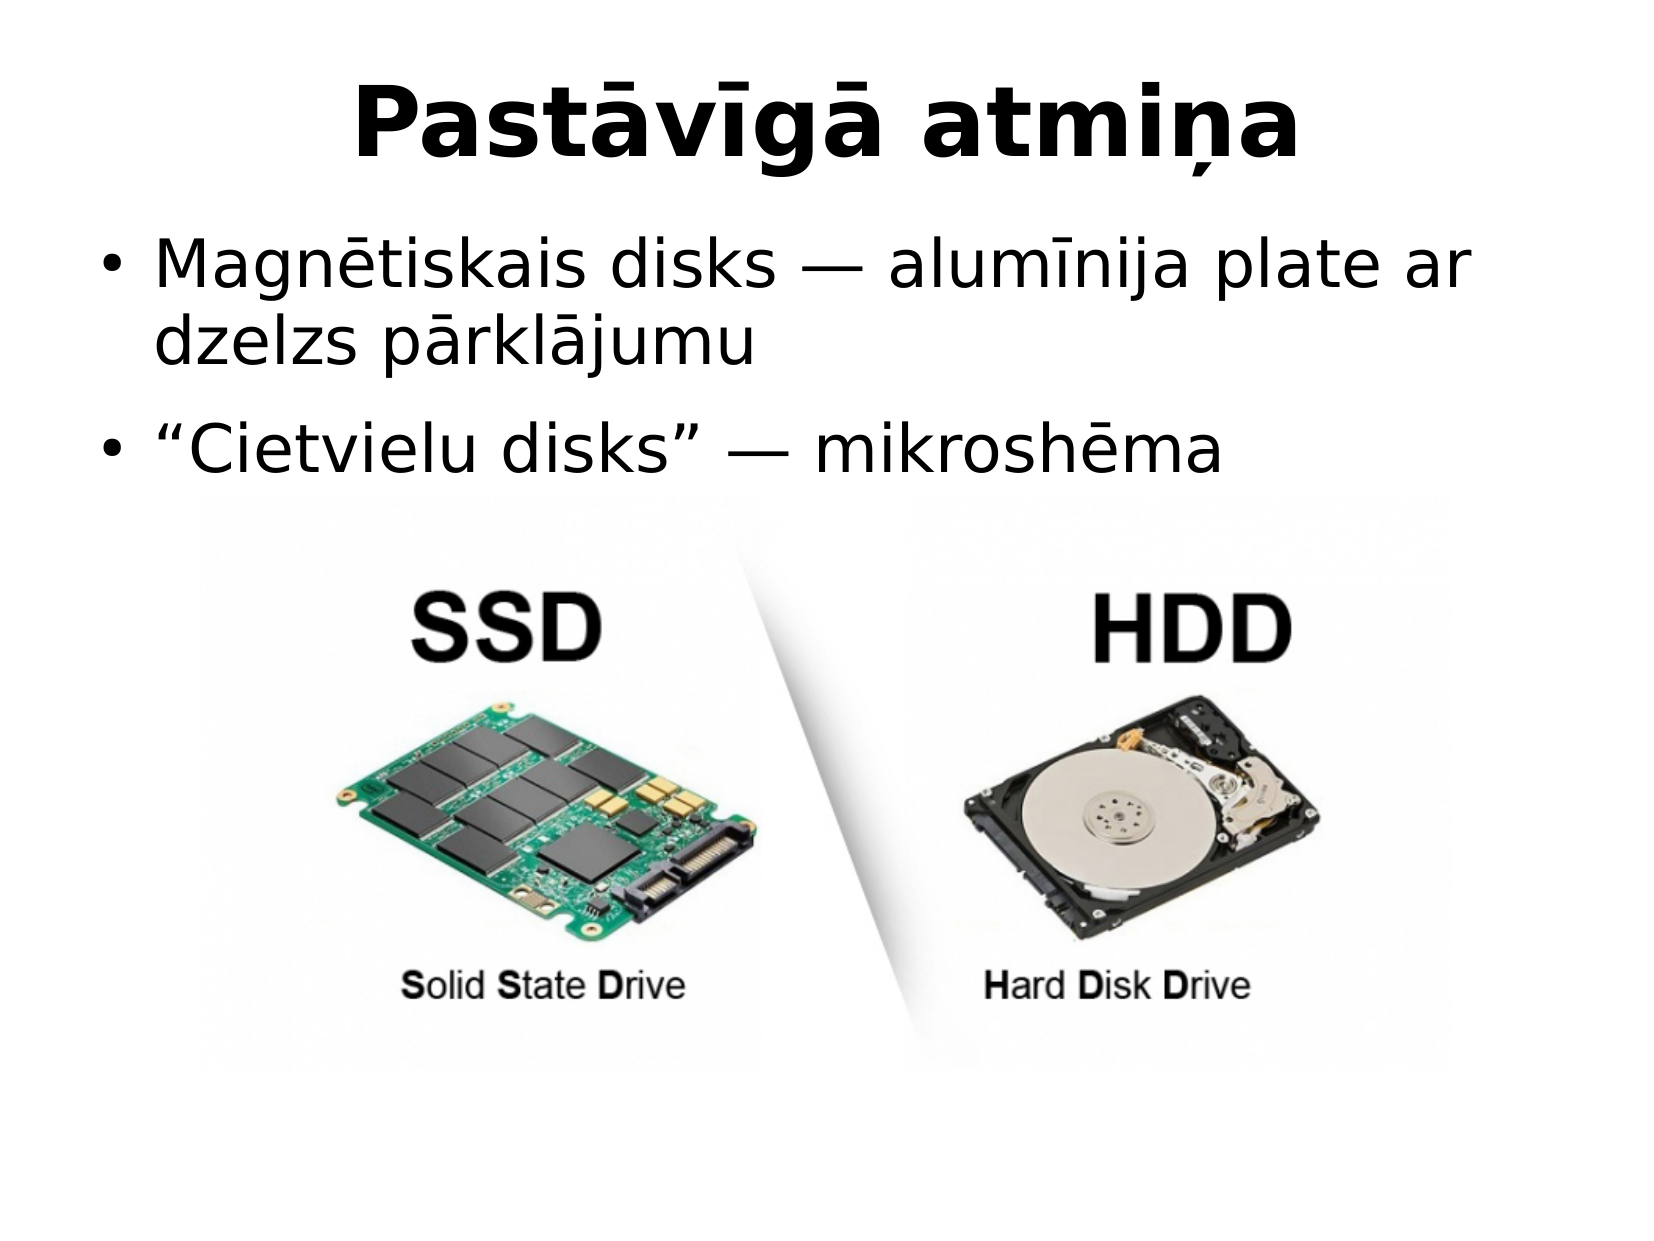

# Pastāvīgā atmiņa
Magnētiskais disks — alumīnija plate ar dzelzs pārklājumu
“Cietvielu disks” — mikroshēma